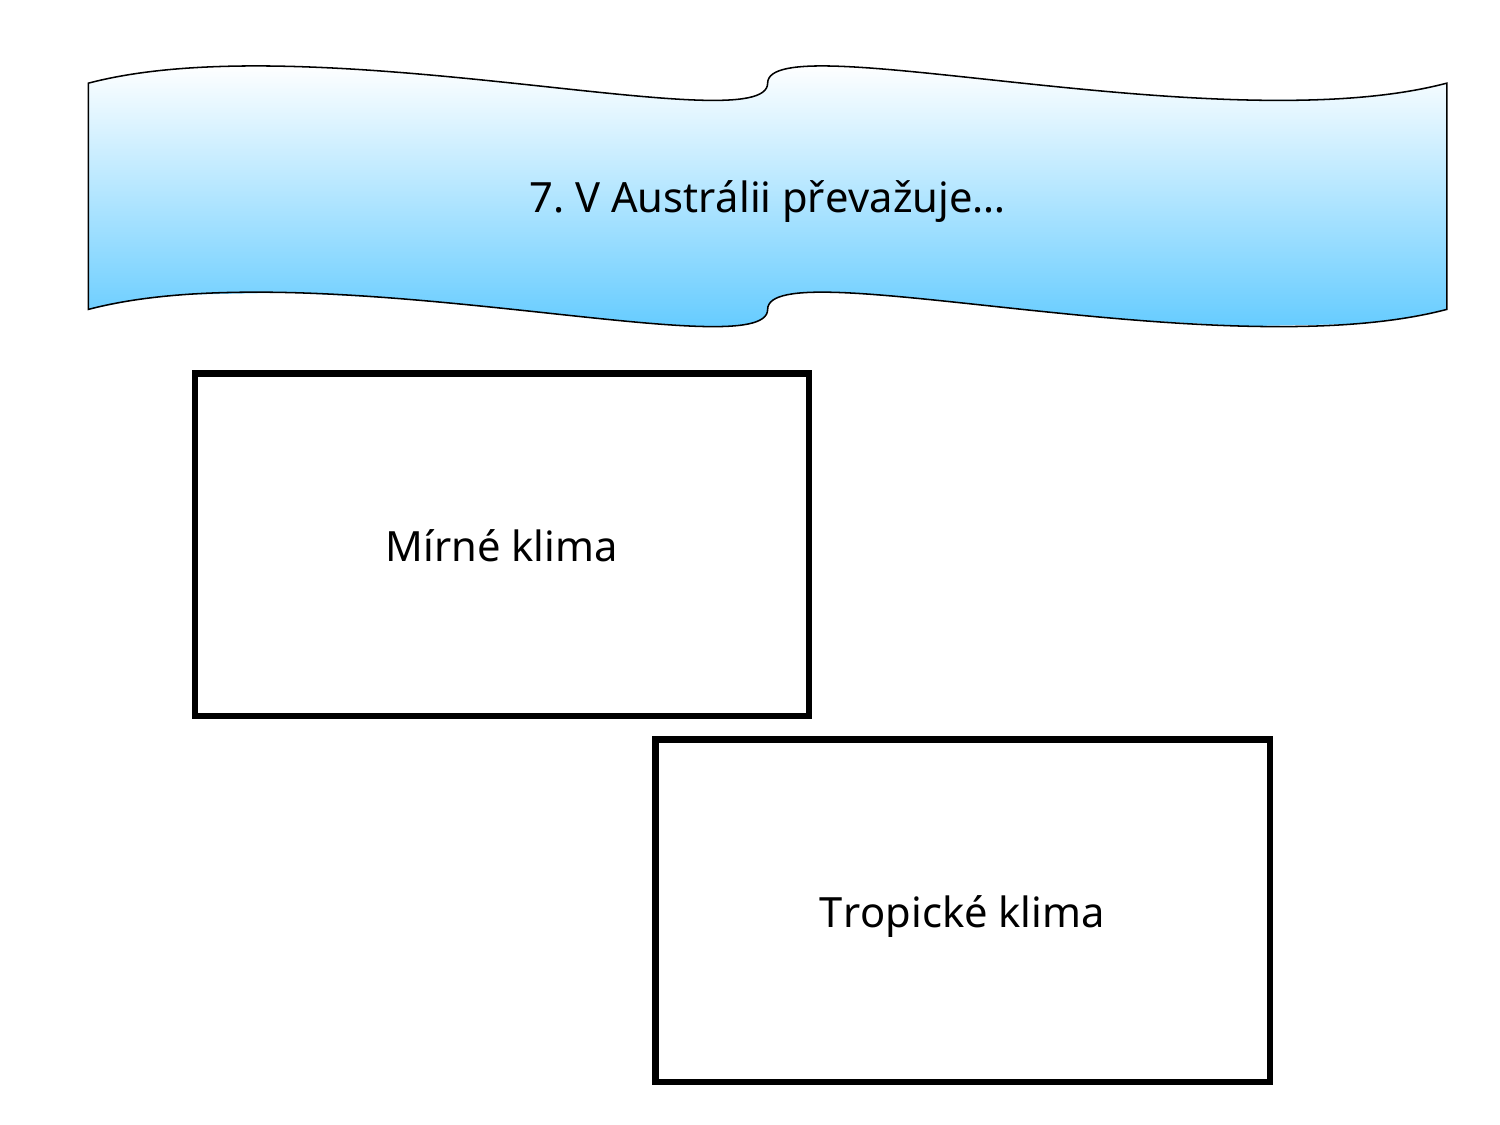

7. V Austrálii převažuje…
Mírné klima
Tropické klima